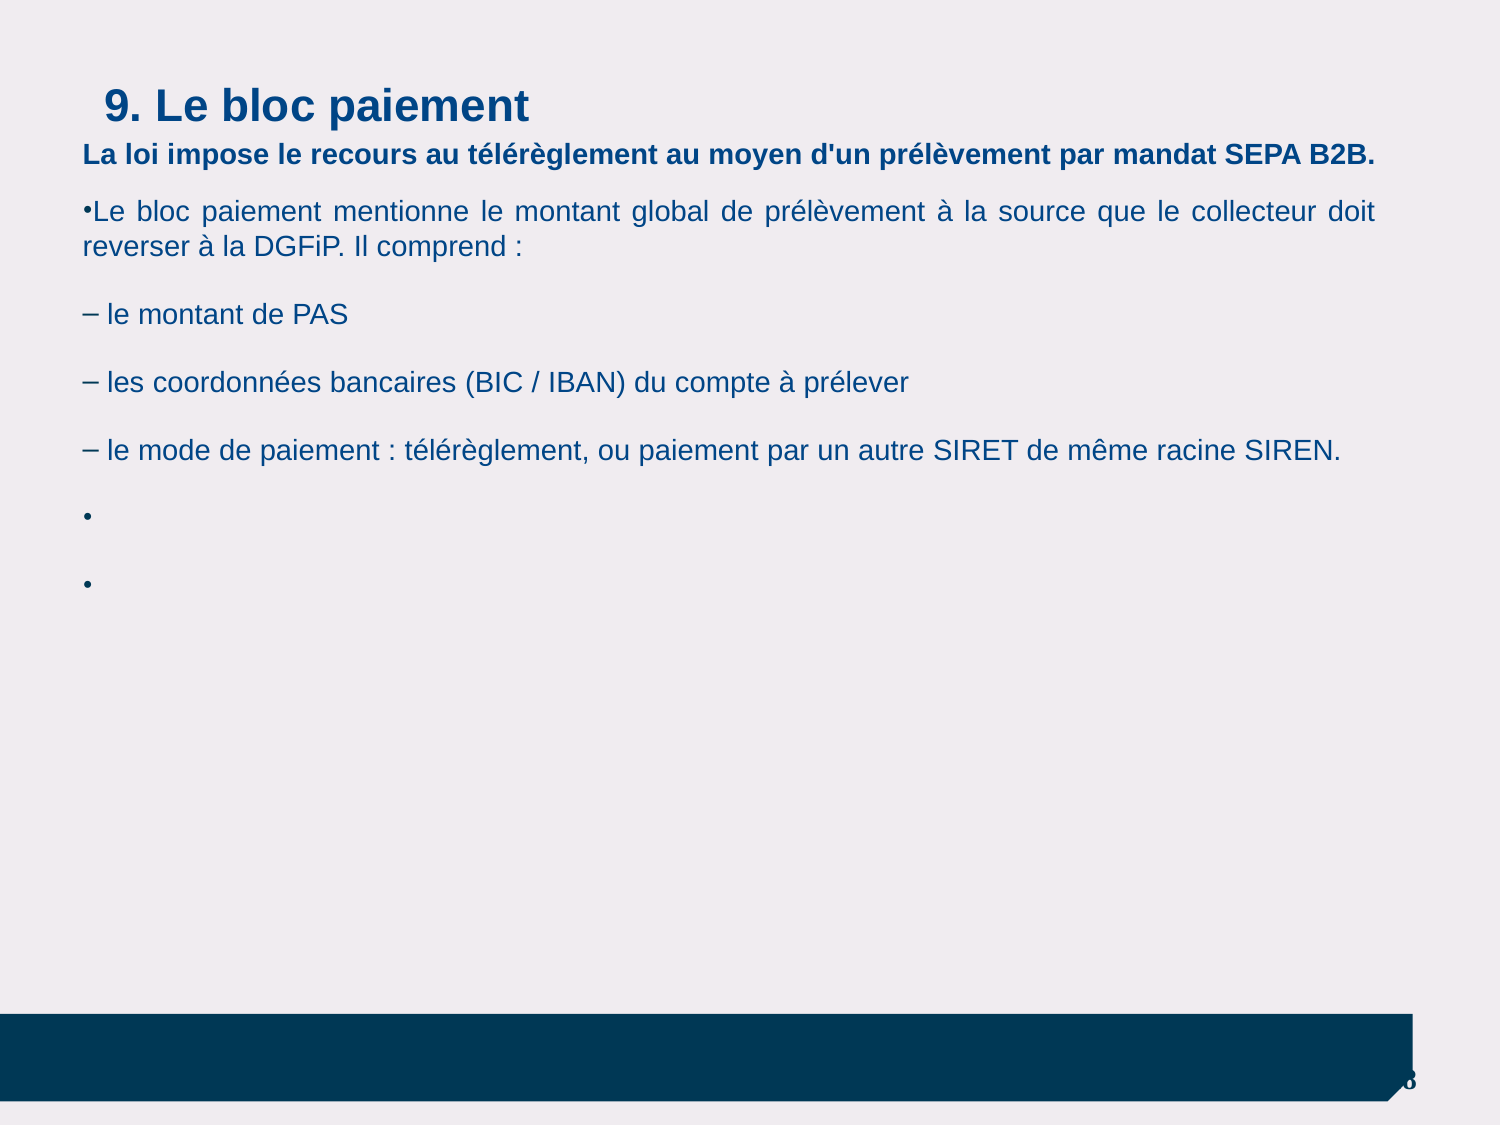

# 9. Le bloc paiement
La loi impose le recours au télérèglement au moyen d'un prélèvement par mandat SEPA B2B.
Le bloc paiement mentionne le montant global de prélèvement à la source que le collecteur doit reverser à la DGFiP. Il comprend :
 le montant de PAS
 les coordonnées bancaires (BIC / IBAN) du compte à prélever
 le mode de paiement : télérèglement, ou paiement par un autre SIRET de même racine SIREN.